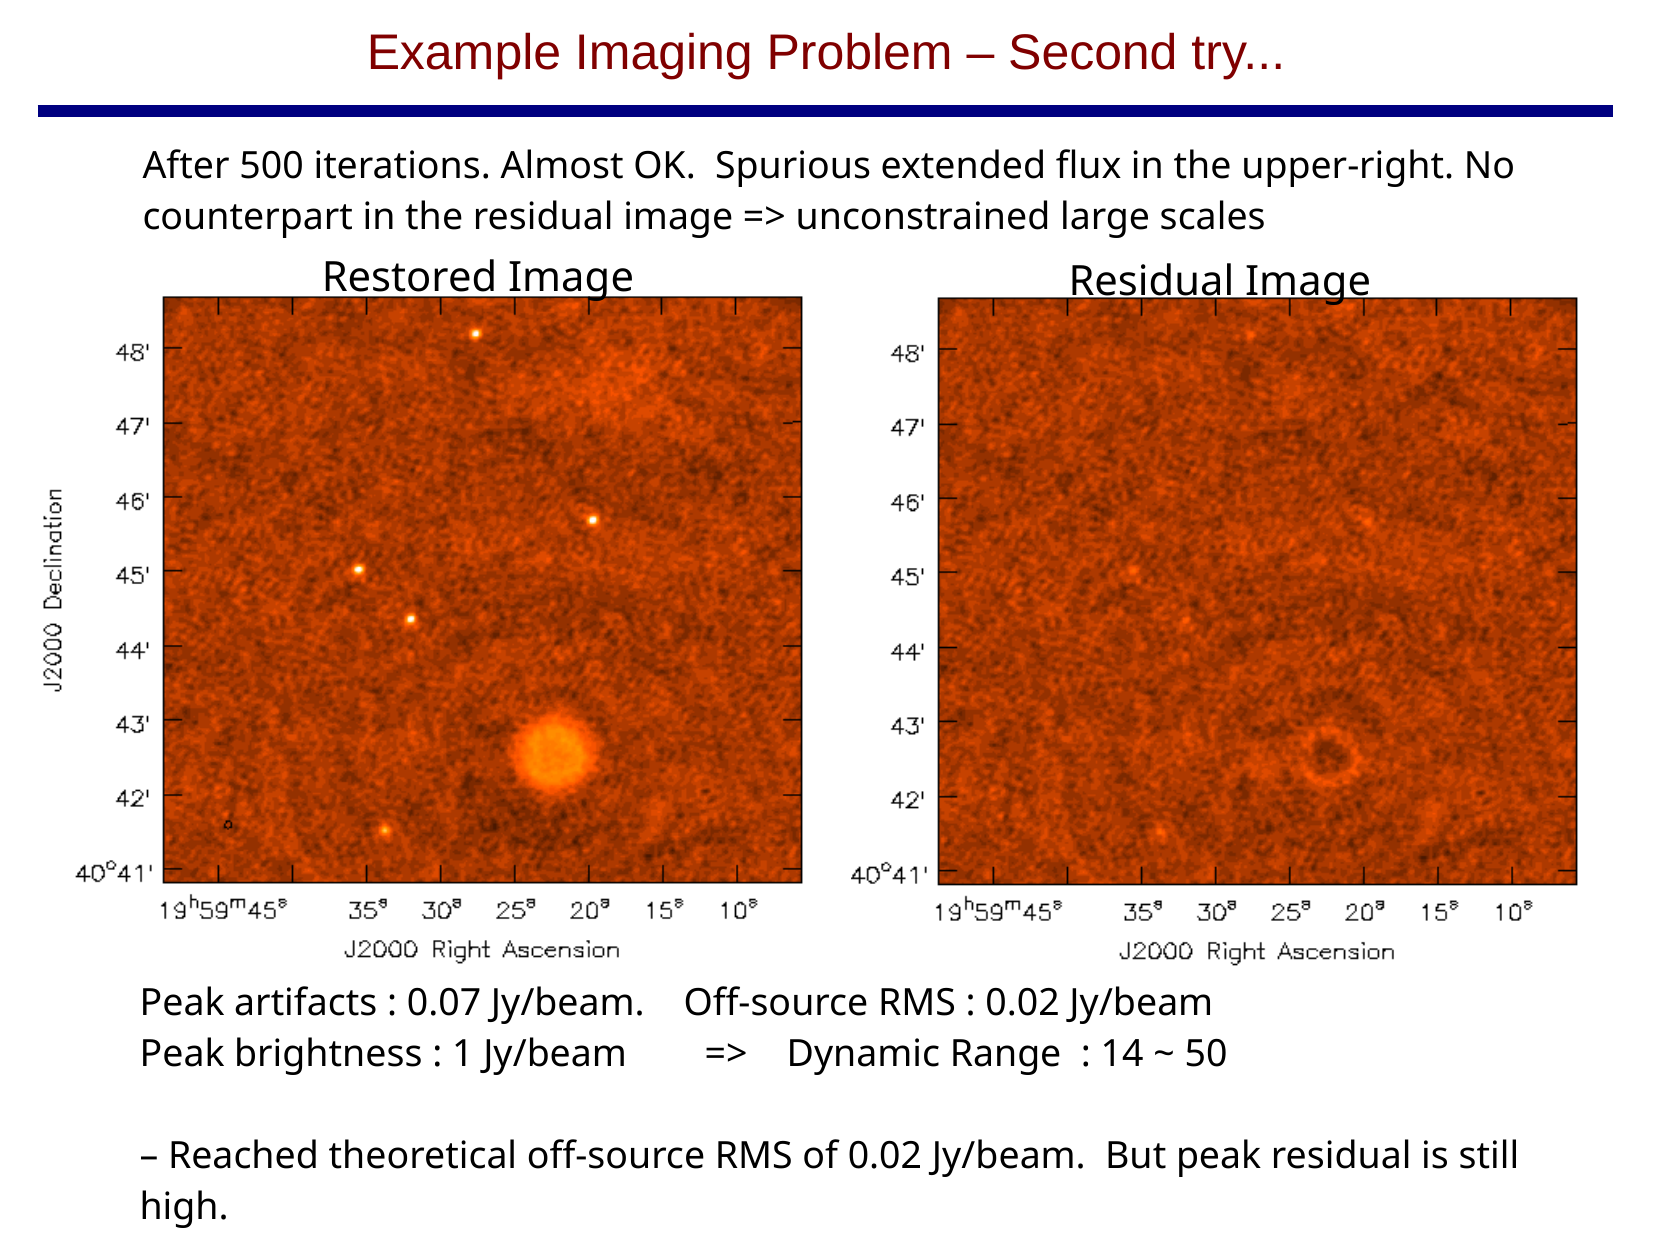

# Example Imaging Problem – Second try...
After 500 iterations. Almost OK. Spurious extended flux in the upper-right. No counterpart in the residual image => unconstrained large scales
Restored Image
Residual Image
Peak artifacts : 0.07 Jy/beam. Off-source RMS : 0.02 Jy/beam
Peak brightness : 1 Jy/beam => Dynamic Range : 14 ~ 50
– Reached theoretical off-source RMS of 0.02 Jy/beam. But peak residual is still high.